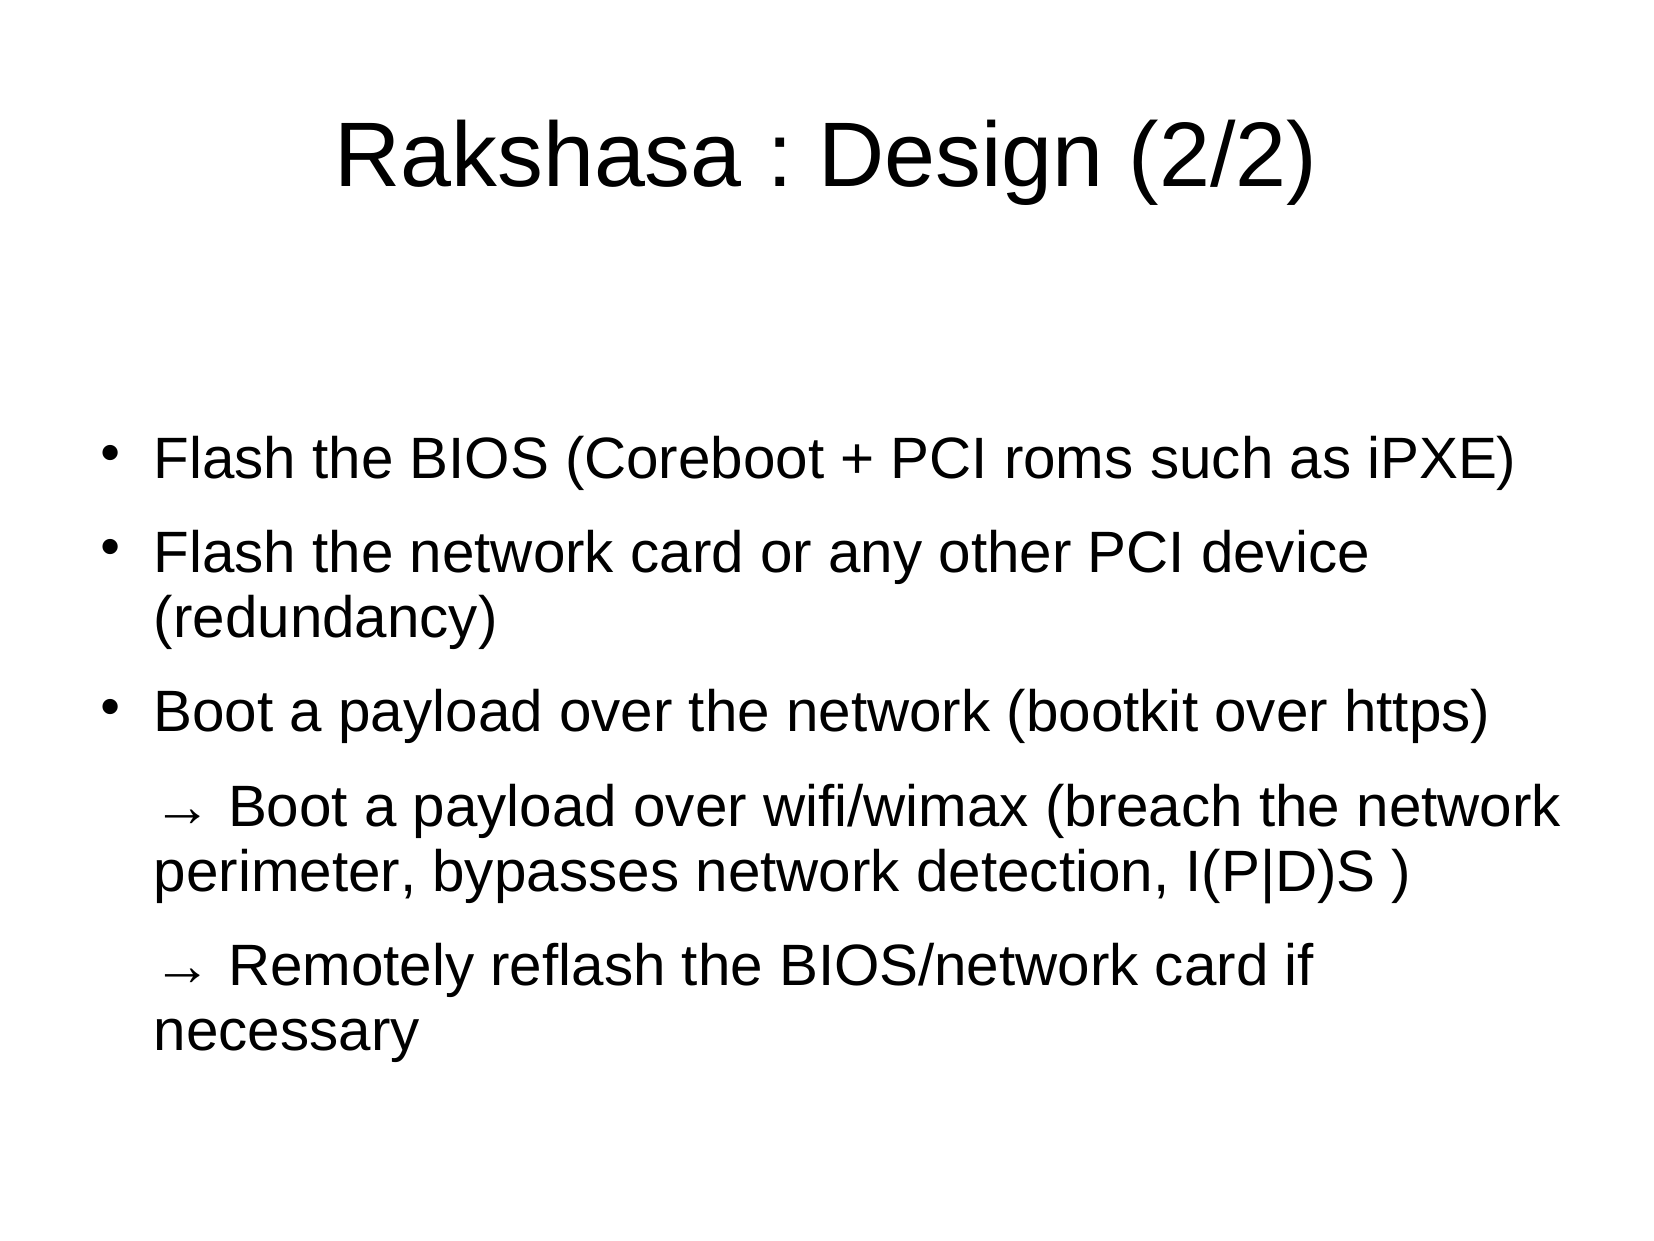

# Rakshasa : Design (2/2)
Flash the BIOS (Coreboot + PCI roms such as iPXE)
Flash the network card or any other PCI device (redundancy)
Boot a payload over the network (bootkit over https)
→ Boot a payload over wifi/wimax (breach the network perimeter, bypasses network detection, I(P|D)S )
→ Remotely reflash the BIOS/network card if necessary